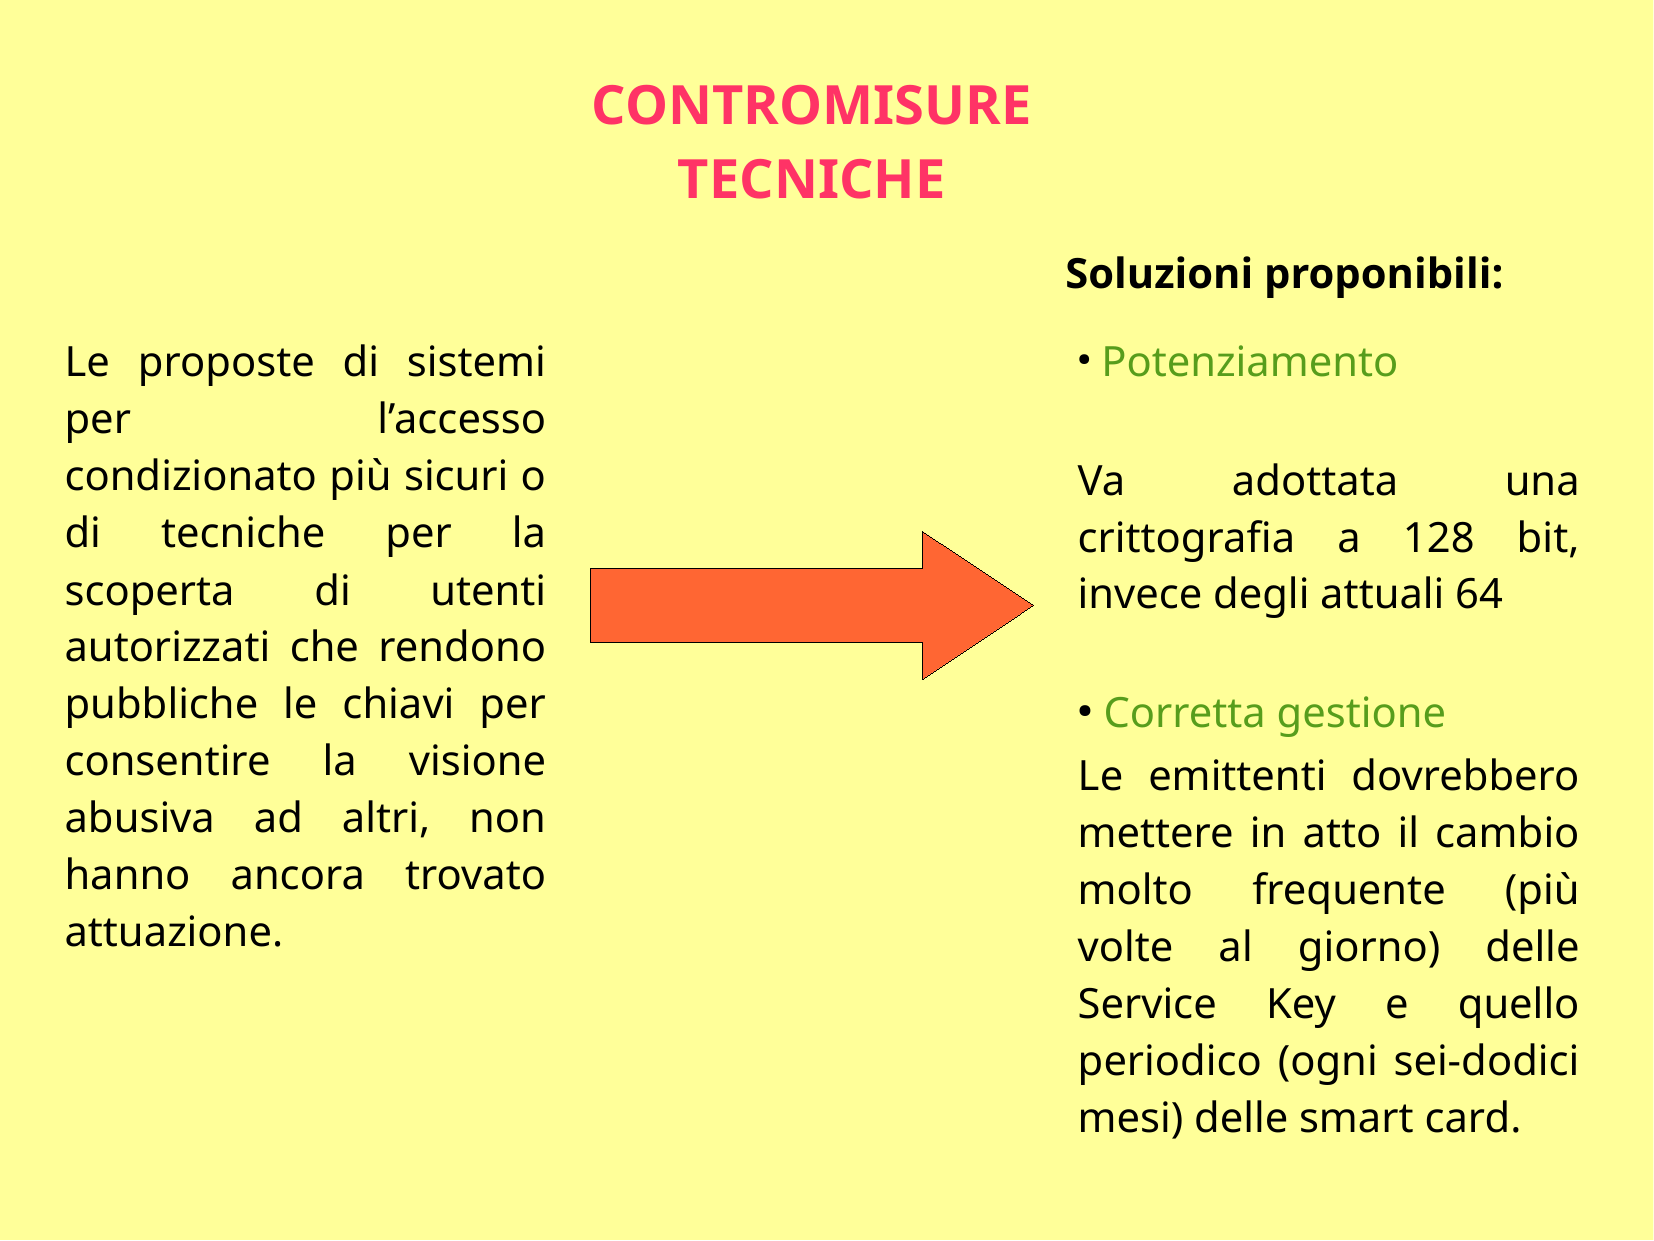

CONTROMISURE
TECNICHE
Soluzioni proponibili:
Le proposte di sistemi per l’accesso condizionato più sicuri o di tecniche per la scoperta di utenti autorizzati che rendono pubbliche le chiavi per consentire la visione abusiva ad altri, non hanno ancora trovato attuazione.
 Potenziamento
 Corretta gestione
Va adottata una crittografia a 128 bit, invece degli attuali 64
Le emittenti dovrebbero mettere in atto il cambio molto frequente (più volte al giorno) delle Service Key e quello periodico (ogni sei-dodici mesi) delle smart card.